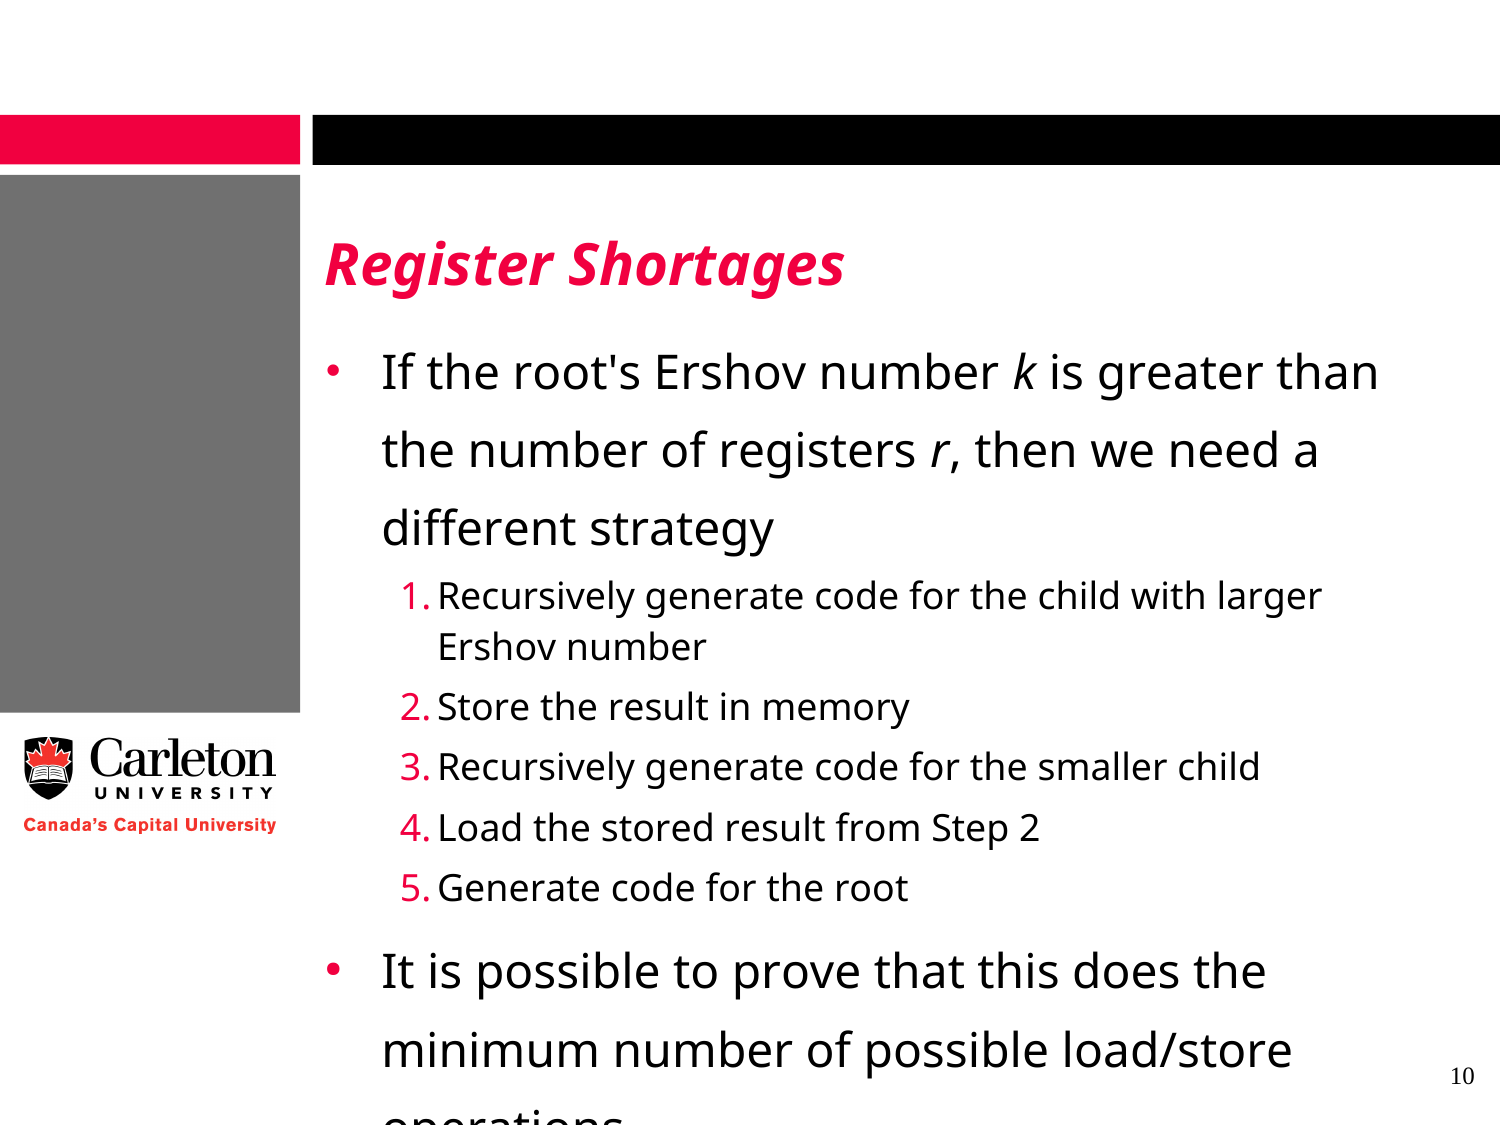

# Register Shortages
If the root's Ershov number k is greater than the number of registers r, then we need a different strategy
Recursively generate code for the child with larger Ershov number
Store the result in memory
Recursively generate code for the smaller child
Load the stored result from Step 2
Generate code for the root
It is possible to prove that this does the minimum number of possible load/store operations
10